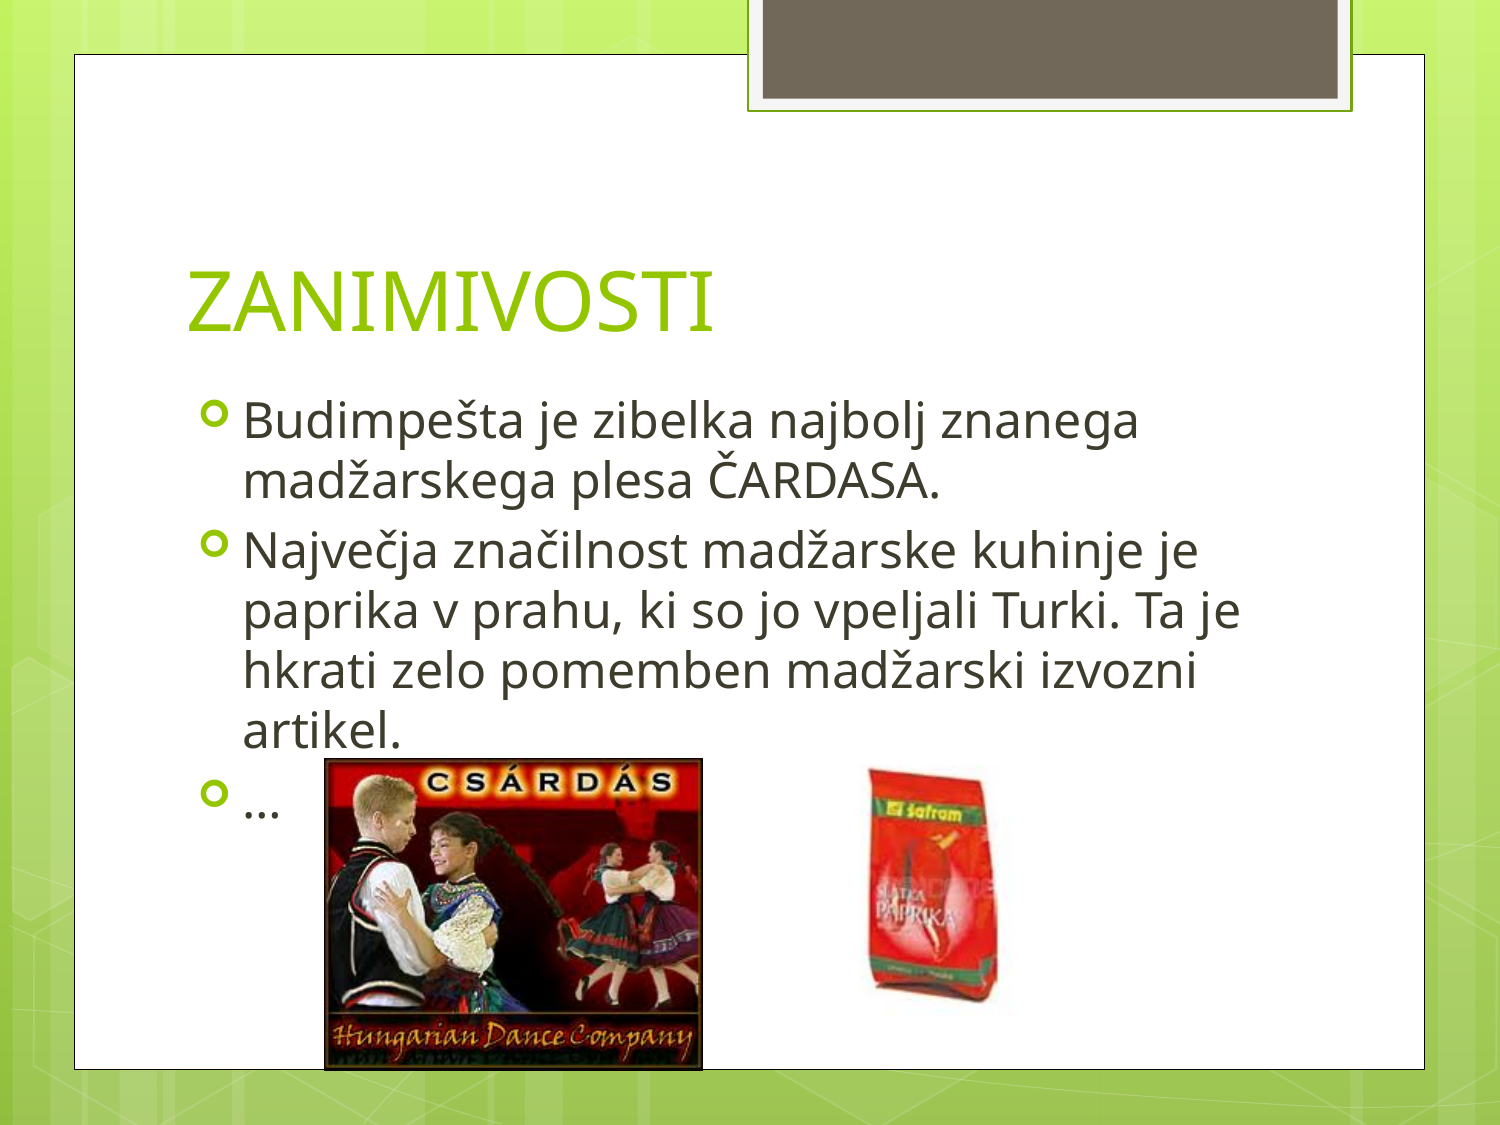

# ZANIMIVOSTI
Budimpešta je zibelka najbolj znanega madžarskega plesa ČARDASA.
Največja značilnost madžarske kuhinje je paprika v prahu, ki so jo vpeljali Turki. Ta je hkrati zelo pomemben madžarski izvozni artikel.
…